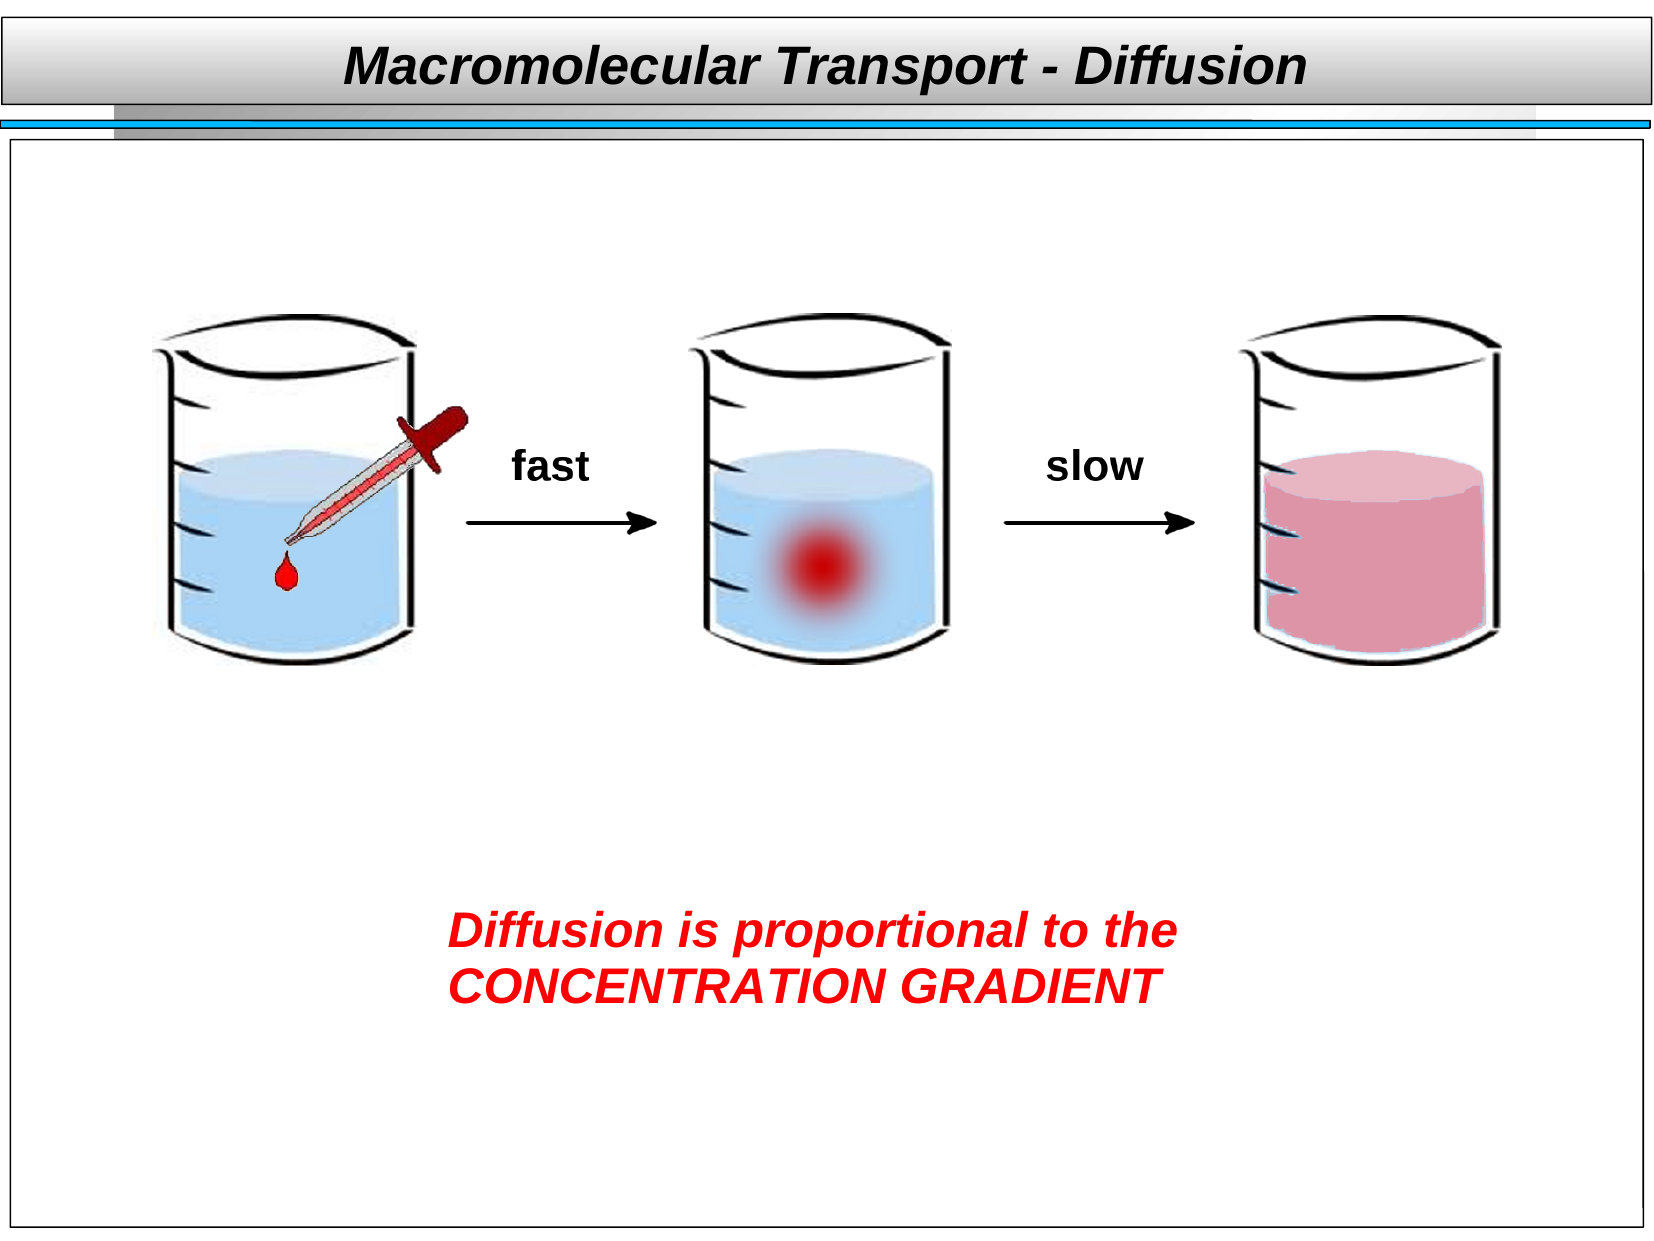

Macromolecular Transport - Diffusion
Diffusion is proportional to the CONCENTRATION GRADIENT